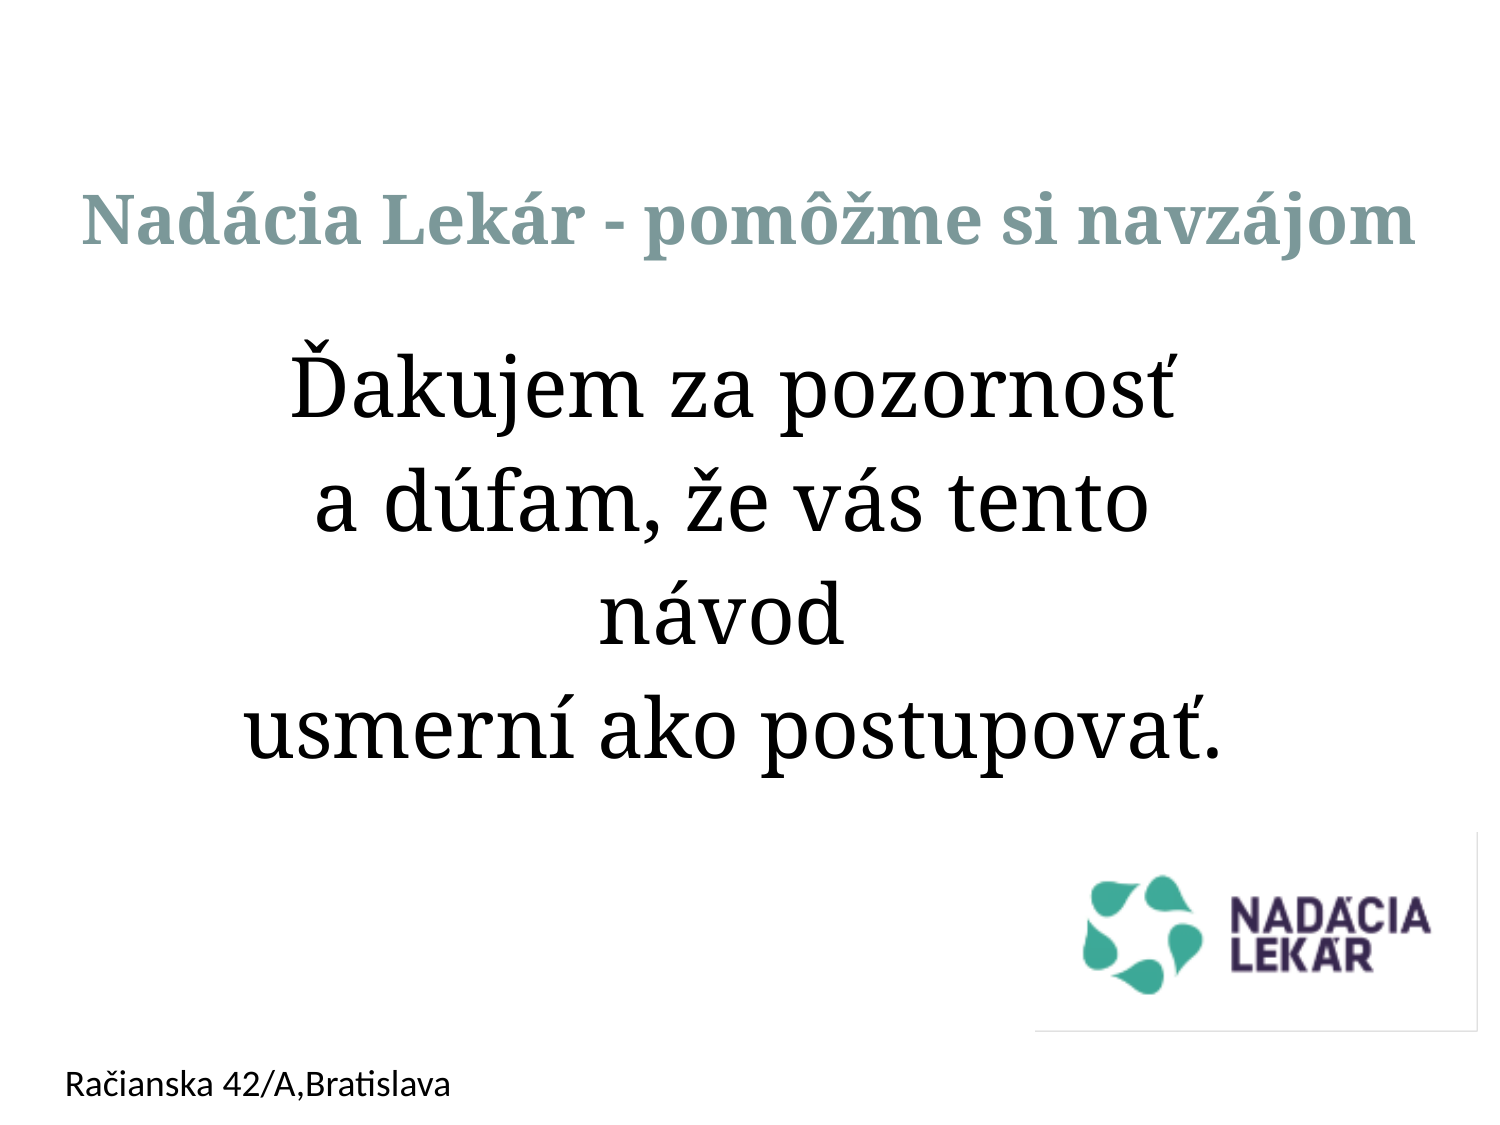

# Nadácia Lekár - pomôžme si navzájom
Ďakujem za pozornosť
a dúfam, že vás tento návod
usmerní ako postupovať.
Račianska 42/A,Bratislava